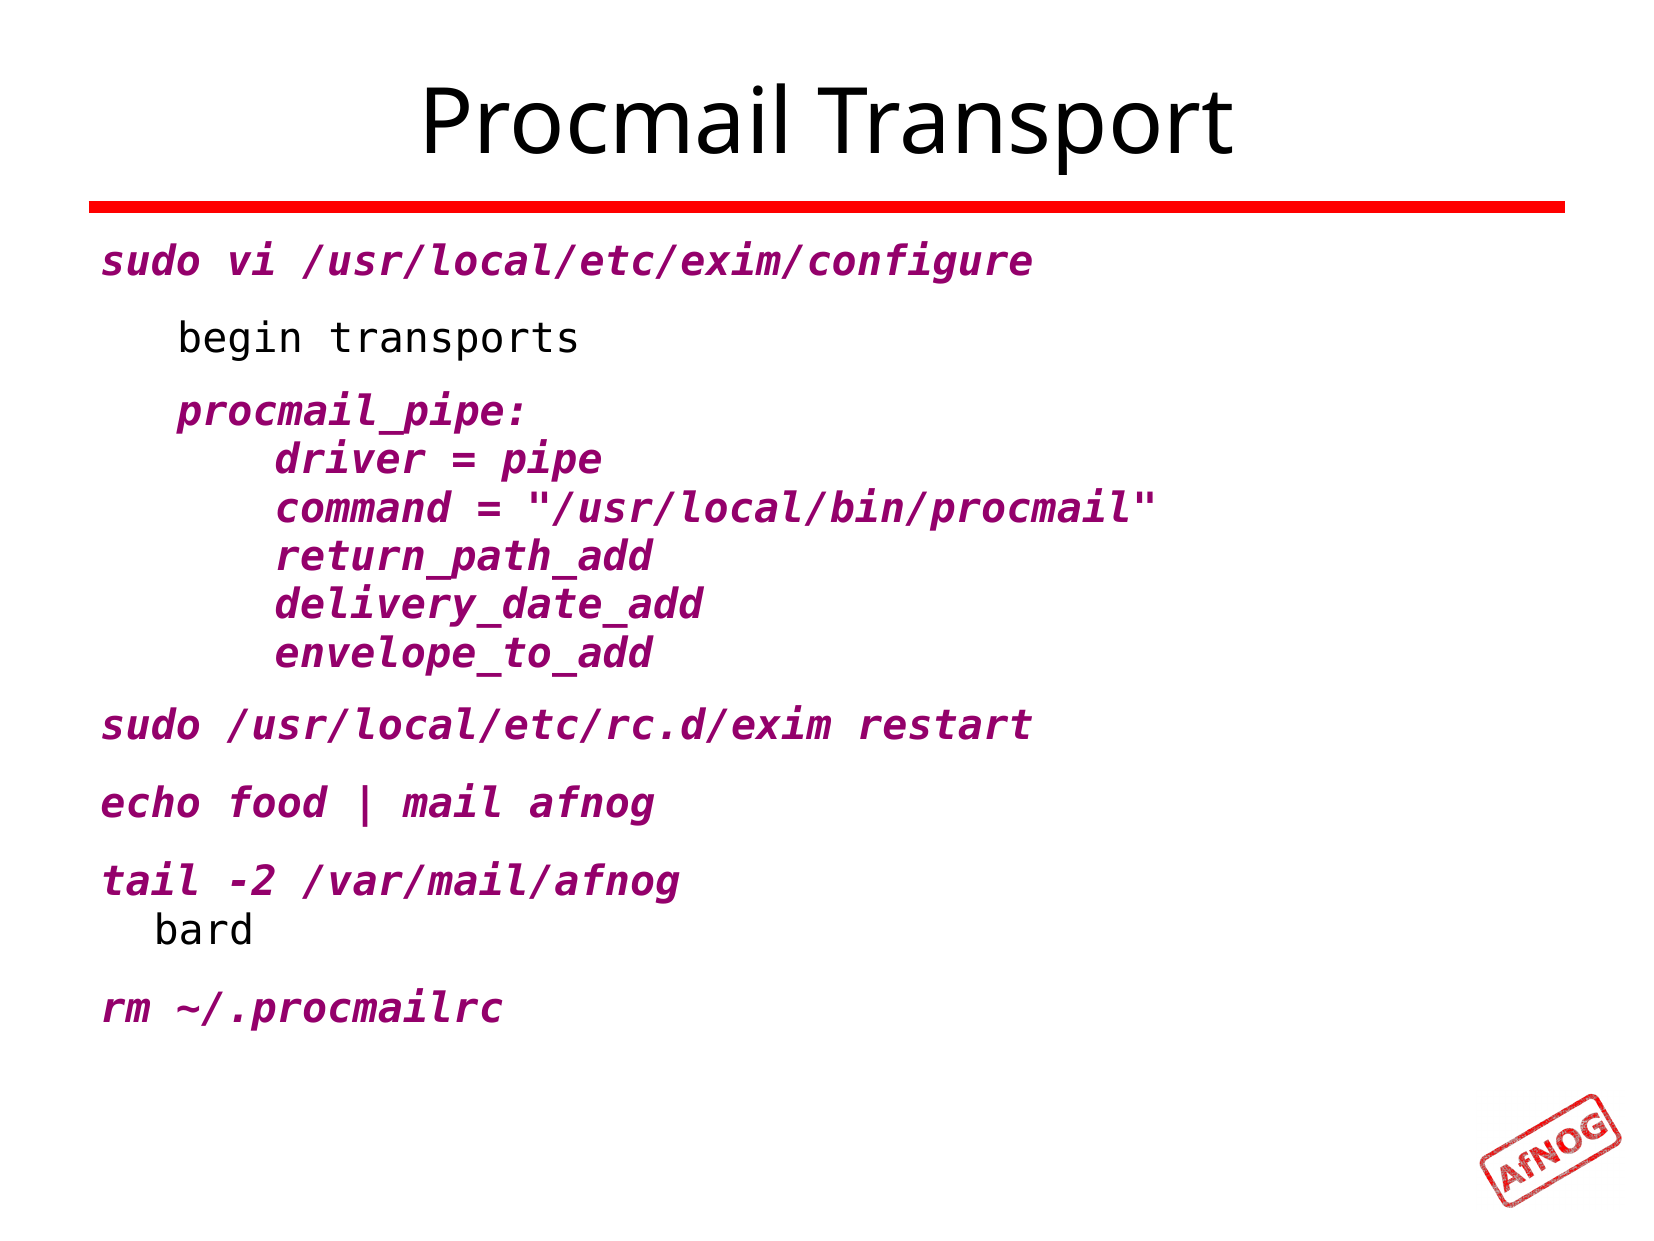

# Procmail Transport
sudo vi /usr/local/etc/exim/configure
begin transports
procmail_pipe:
 driver = pipe
 command = "/usr/local/bin/procmail"
 return_path_add
 delivery_date_add
 envelope_to_add
sudo /usr/local/etc/rc.d/exim restart
echo food | mail afnog
tail -2 /var/mail/afnog
bard
rm ~/.procmailrc